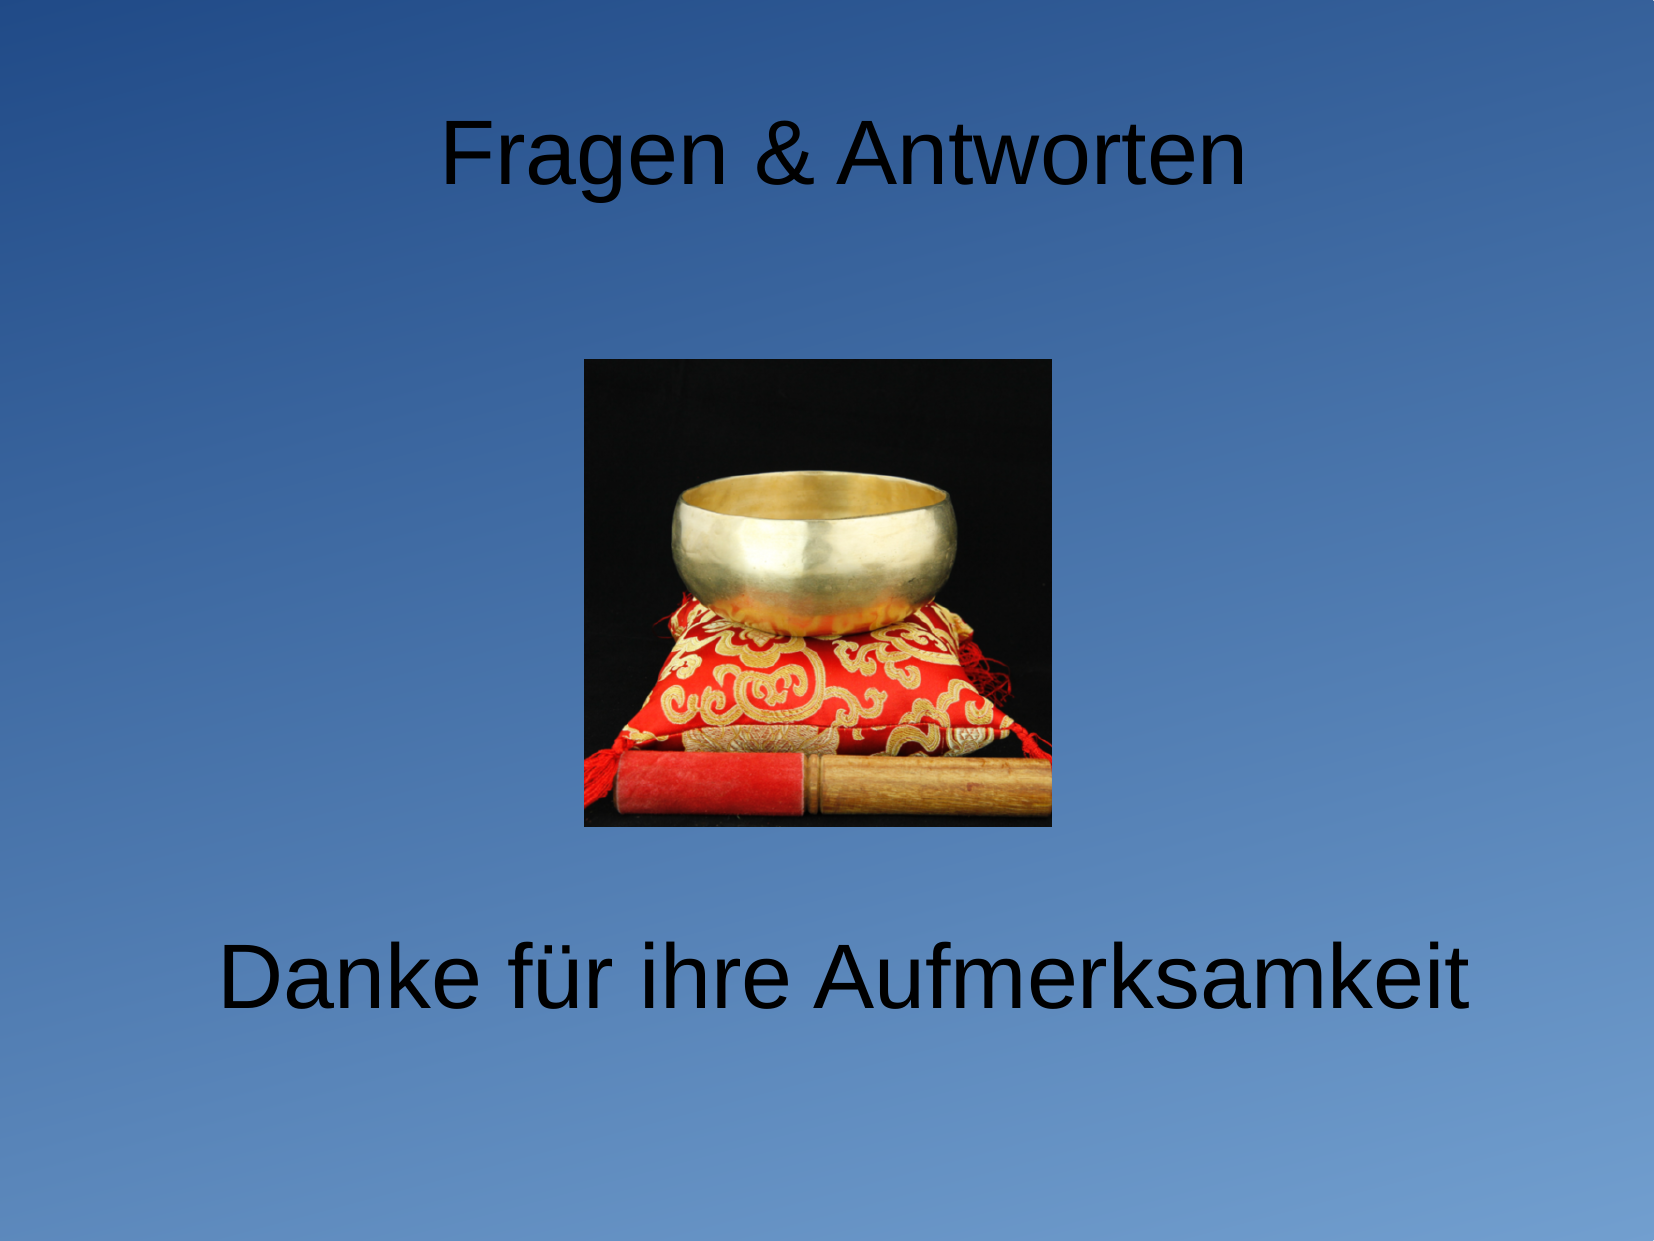

# Fragen & Antworten
Danke für ihre Aufmerksamkeit